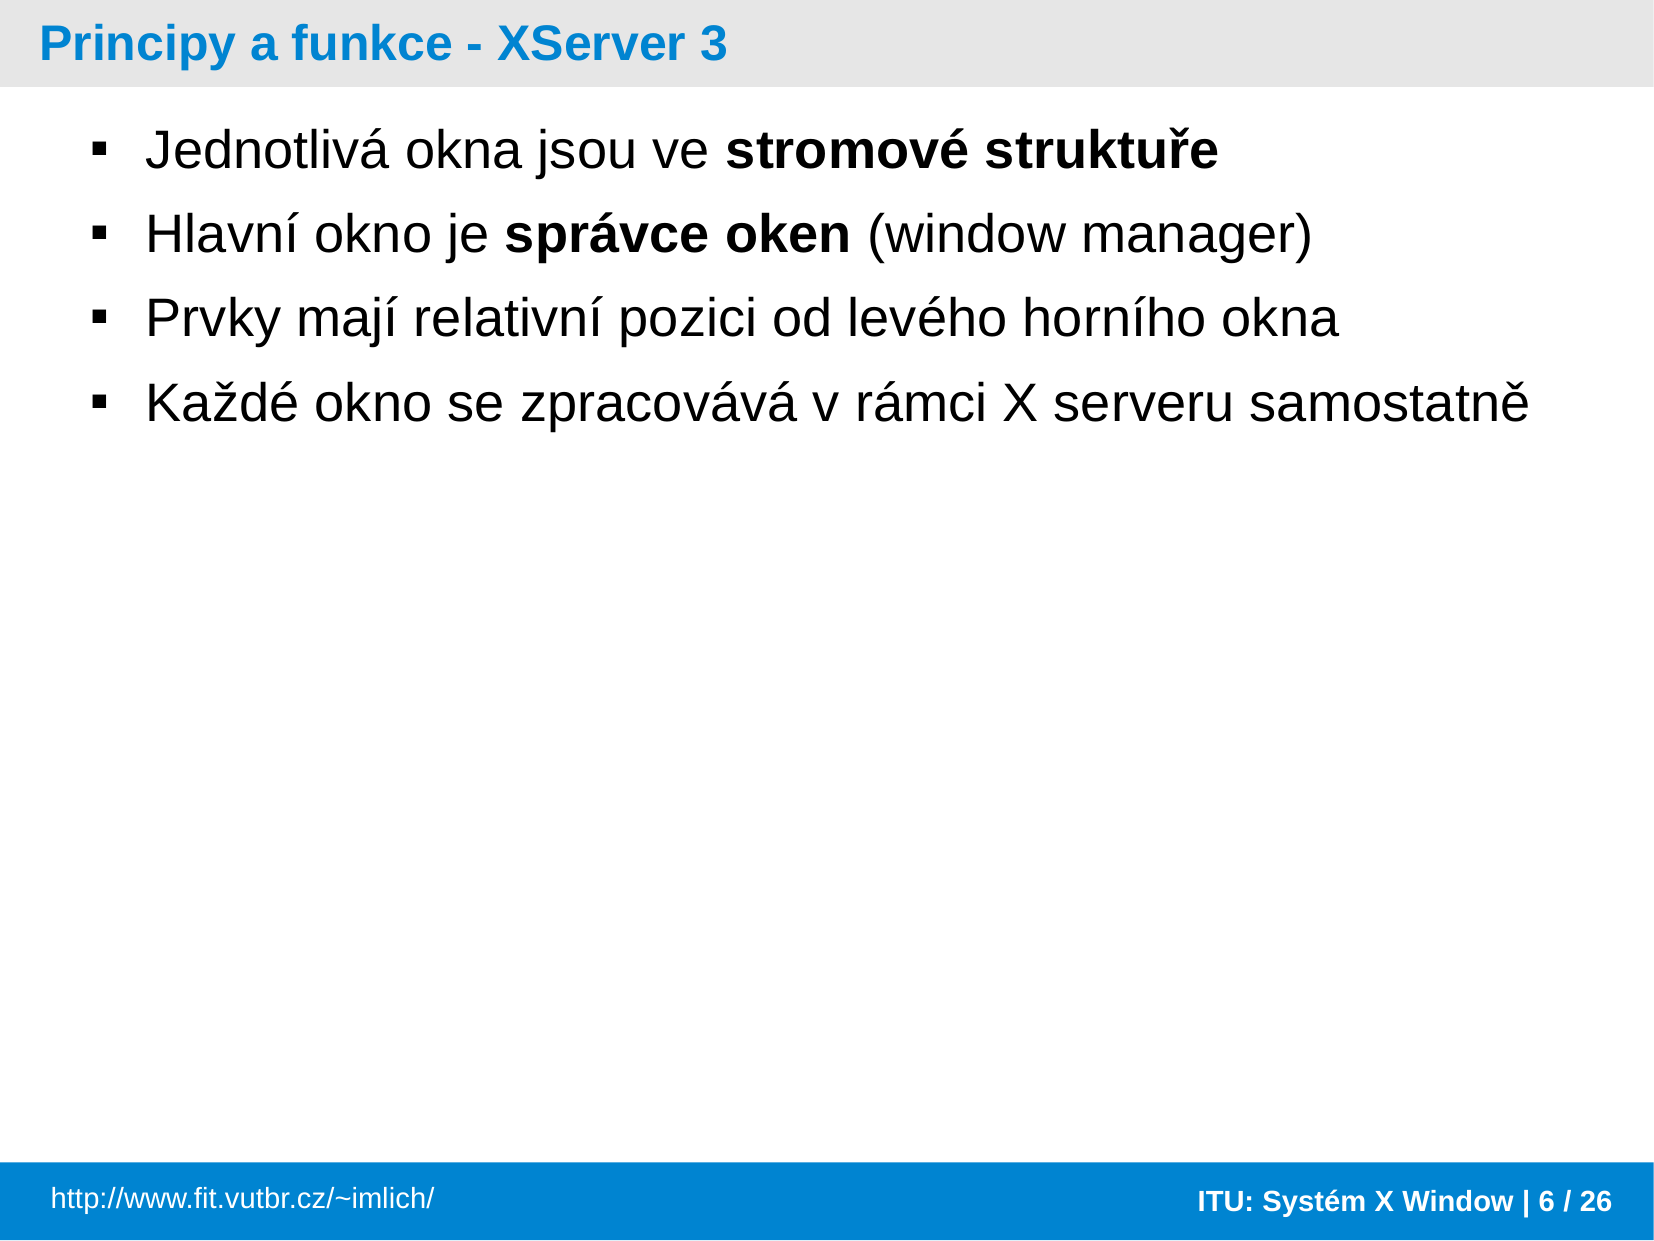

# Principy a funkce - XServer 3
Jednotlivá okna jsou ve stromové struktuře
Hlavní okno je správce oken (window manager)
Prvky mají relativní pozici od levého horního okna
Každé okno se zpracovává v rámci X serveru samostatně